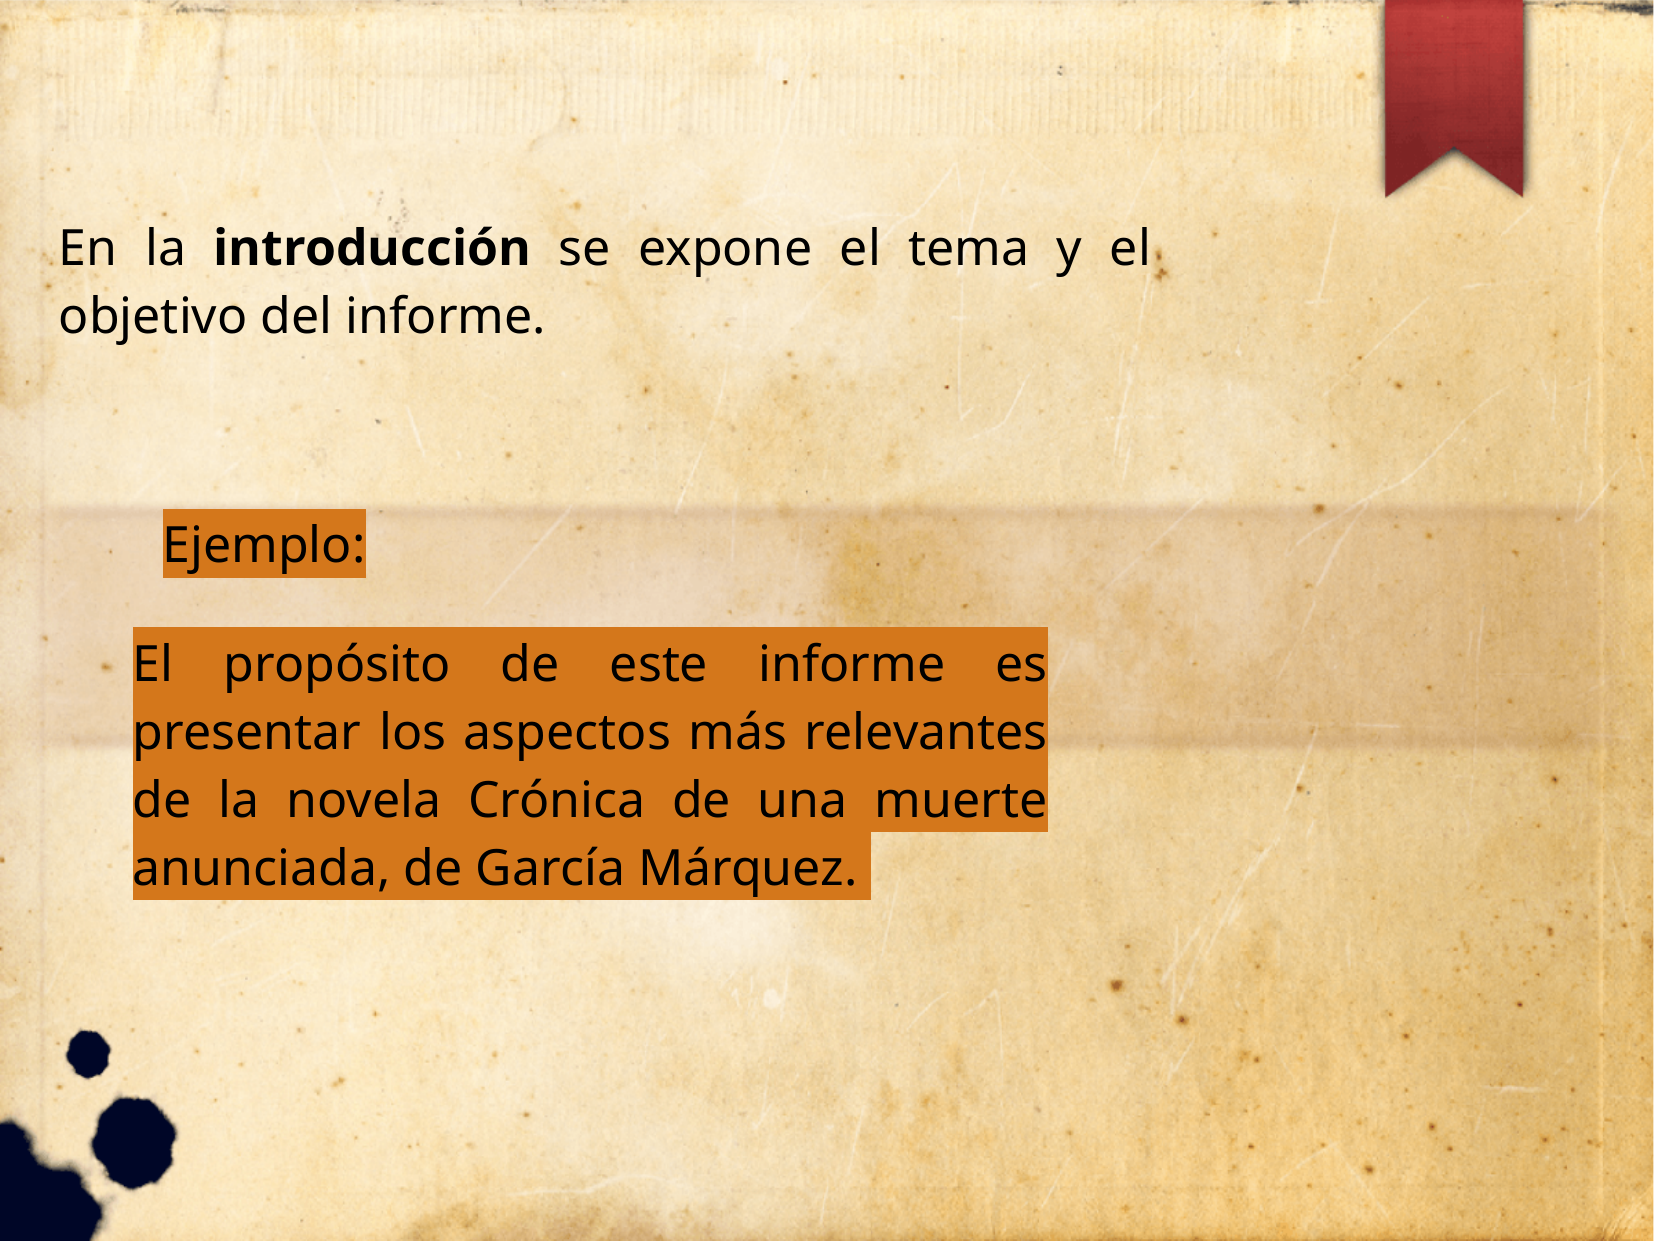

# En la introducción se expone el tema y el objetivo del informe.
Ejemplo:
El propósito de este informe es presentar los aspectos más relevantes de la novela Crónica de una muerte anunciada, de García Márquez.